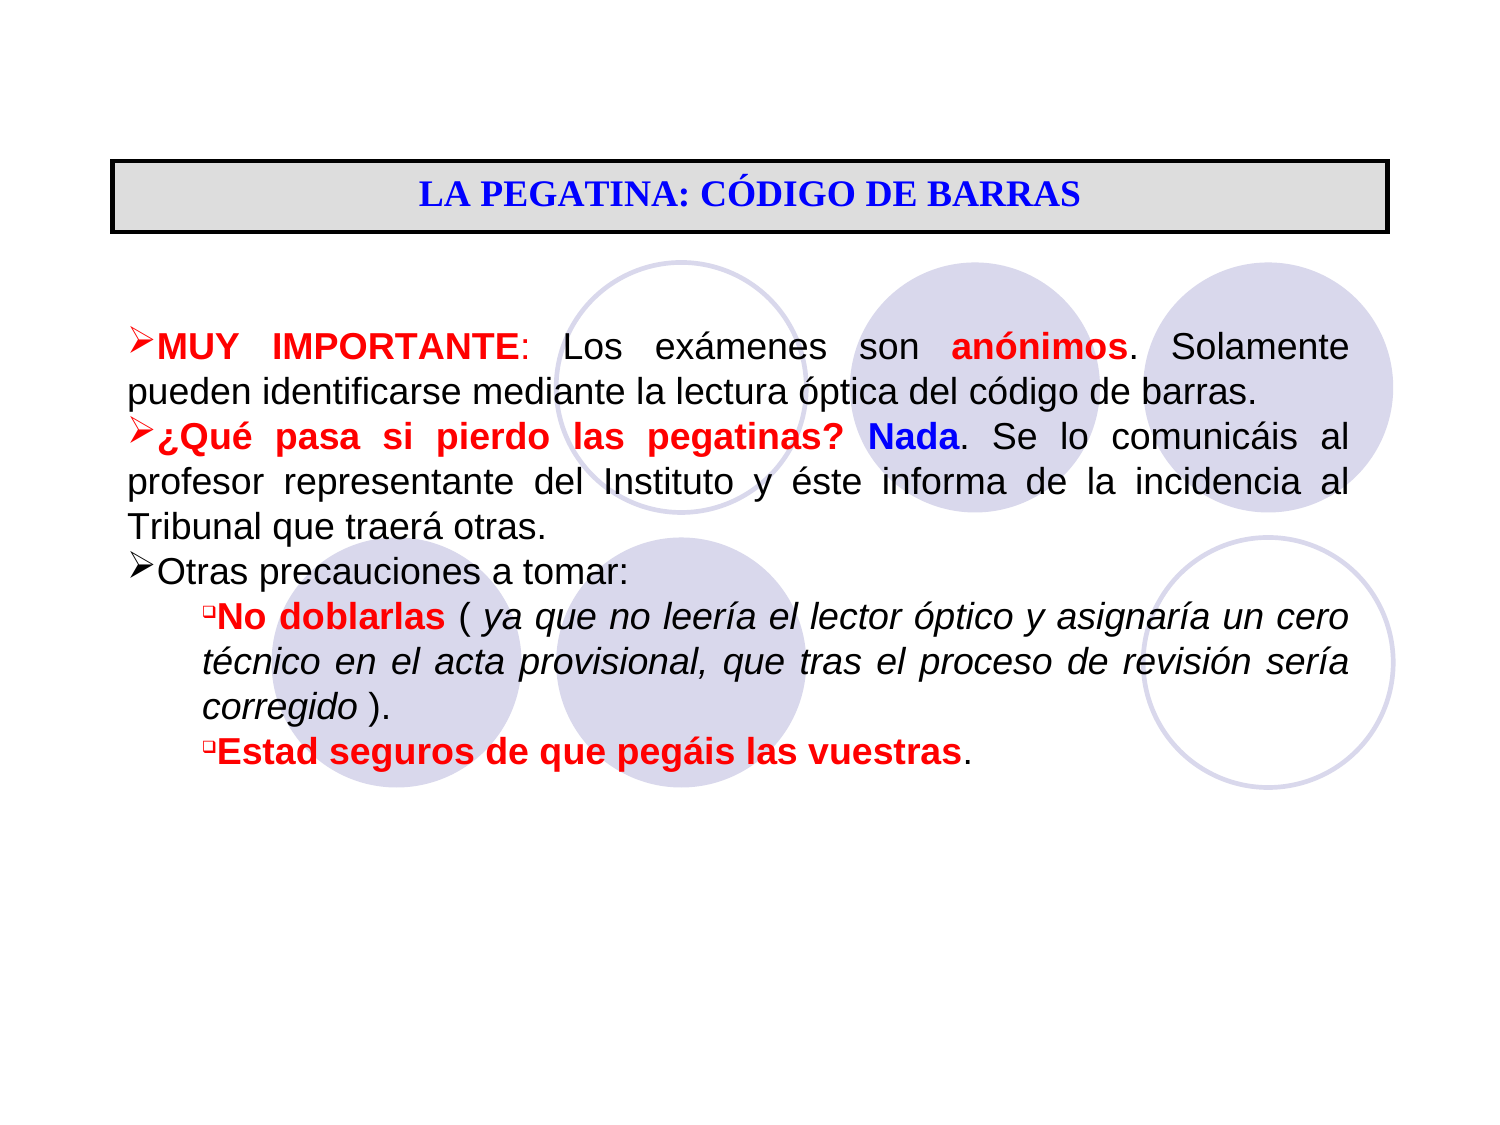

LA PEGATINA: CÓDIGO DE BARRAS
MUY IMPORTANTE: Los exámenes son anónimos. Solamente pueden identificarse mediante la lectura óptica del código de barras.
¿Qué pasa si pierdo las pegatinas? Nada. Se lo comunicáis al profesor representante del Instituto y éste informa de la incidencia al Tribunal que traerá otras.
Otras precauciones a tomar:
No doblarlas ( ya que no leería el lector óptico y asignaría un cero técnico en el acta provisional, que tras el proceso de revisión sería corregido ).
Estad seguros de que pegáis las vuestras.